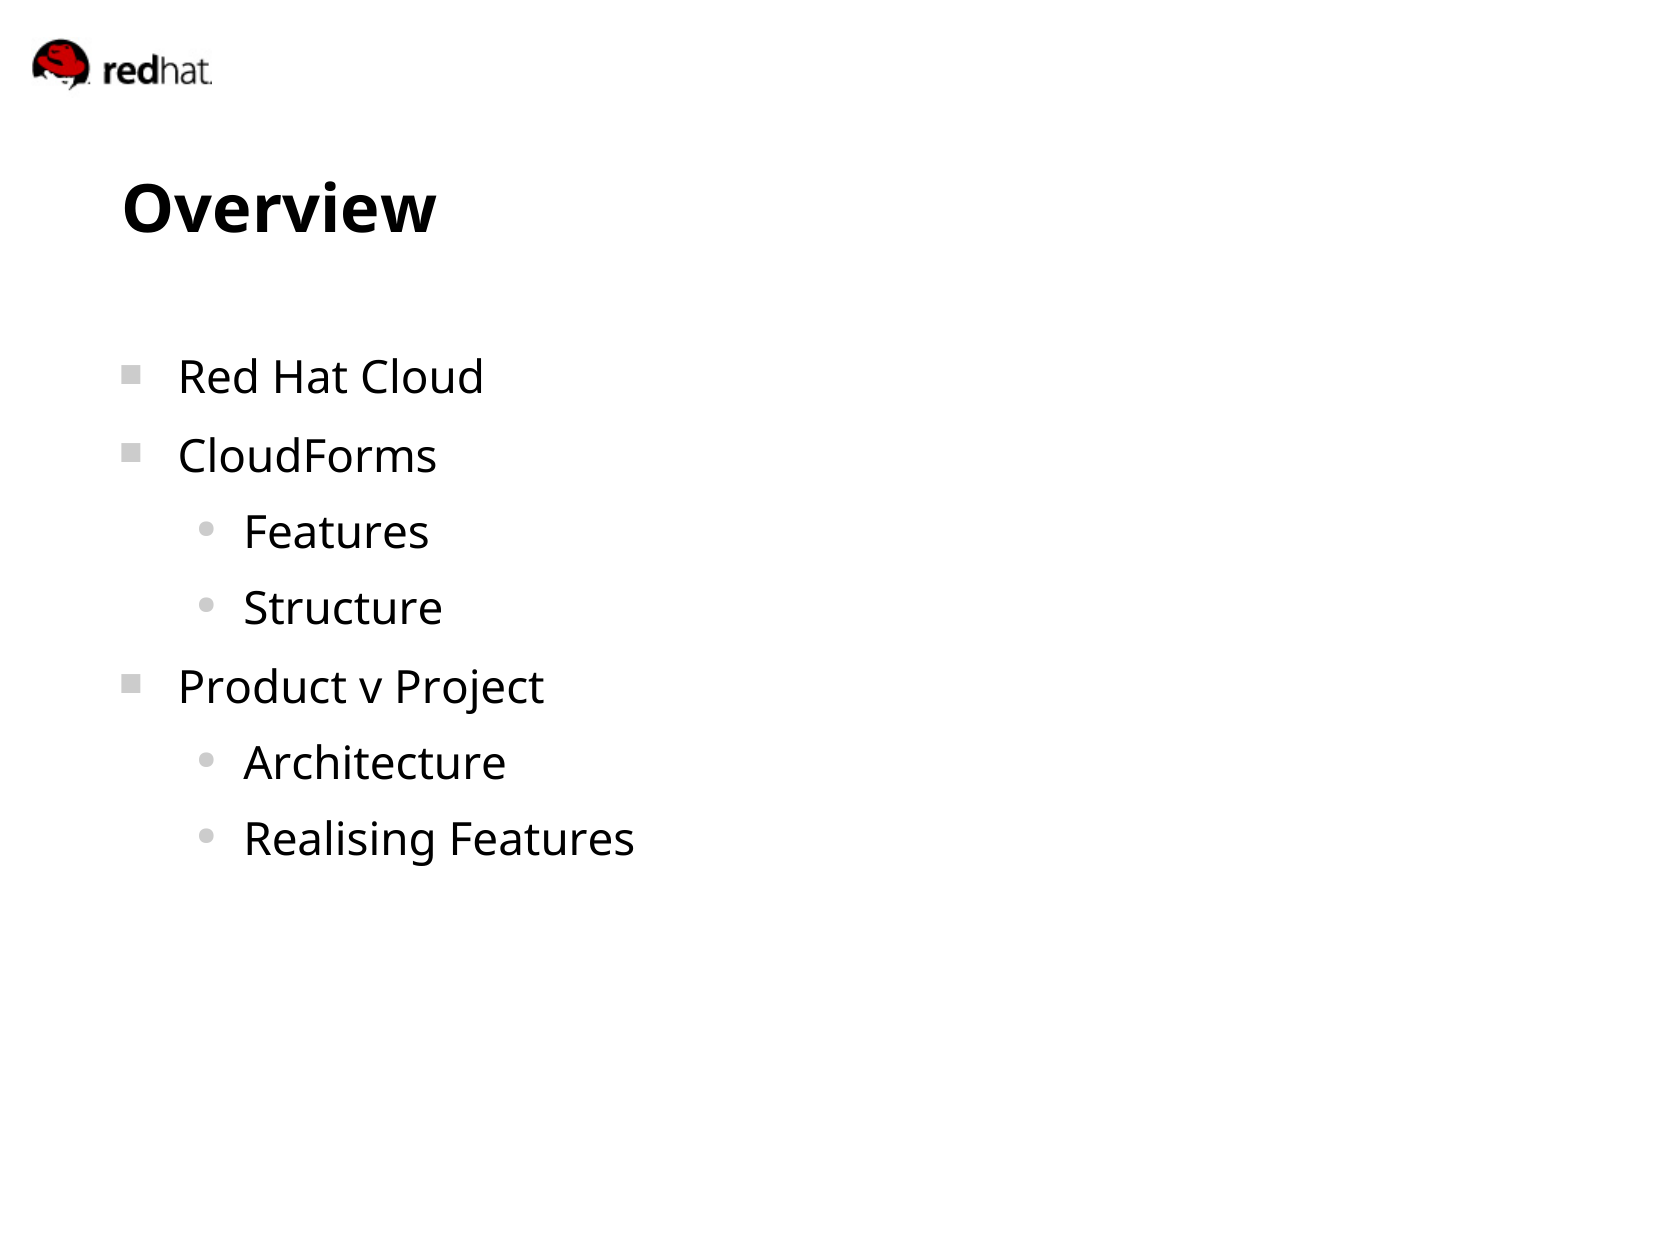

# Overview
Red Hat Cloud
CloudForms
Features
Structure
Product v Project
Architecture
Realising Features